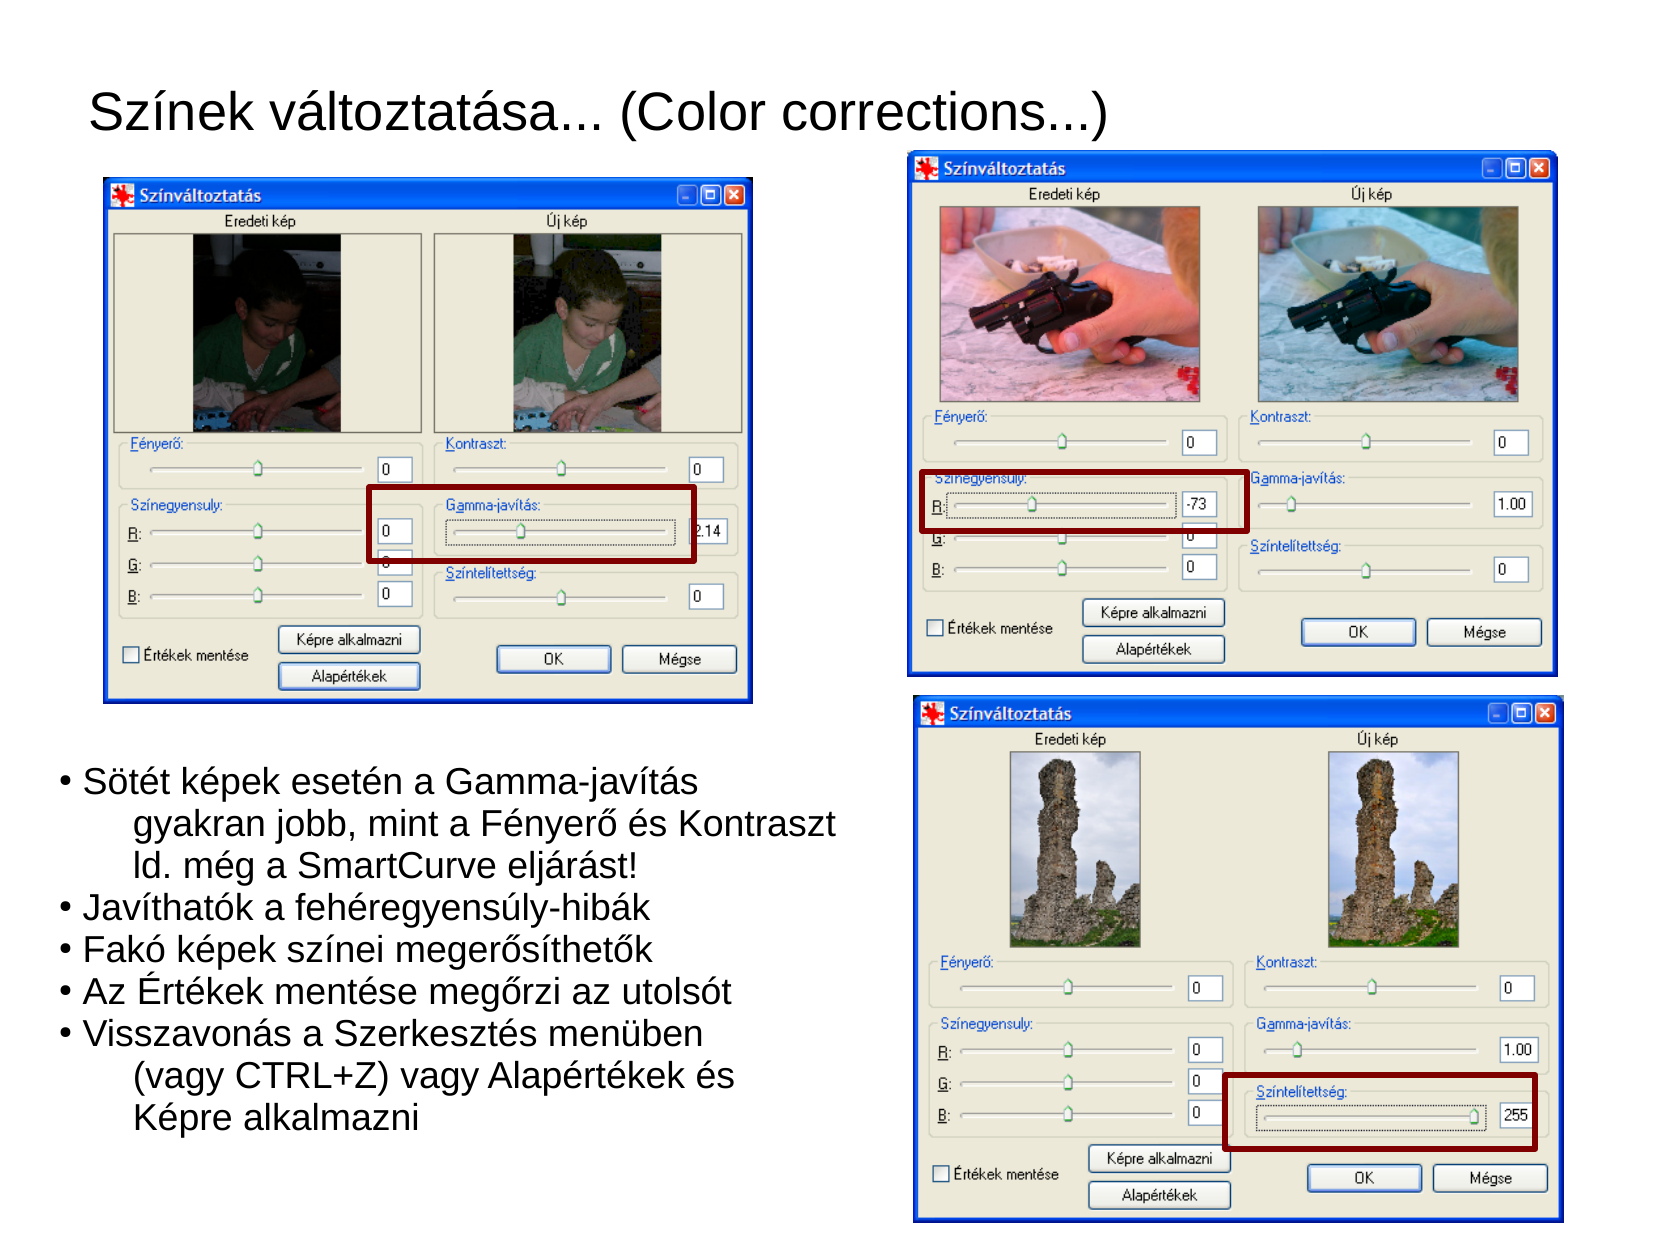

Színek változtatása... (Color corrections...)
 Sötét képek esetén a Gamma-javítás
	gyakran jobb, mint a Fényerő és Kontraszt
	ld. még a SmartCurve eljárást!
 Javíthatók a fehéregyensúly-hibák
 Fakó képek színei megerősíthetők
 Az Értékek mentése megőrzi az utolsót
 Visszavonás a Szerkesztés menüben
	(vagy CTRL+Z) vagy Alapértékek és
	Képre alkalmazni